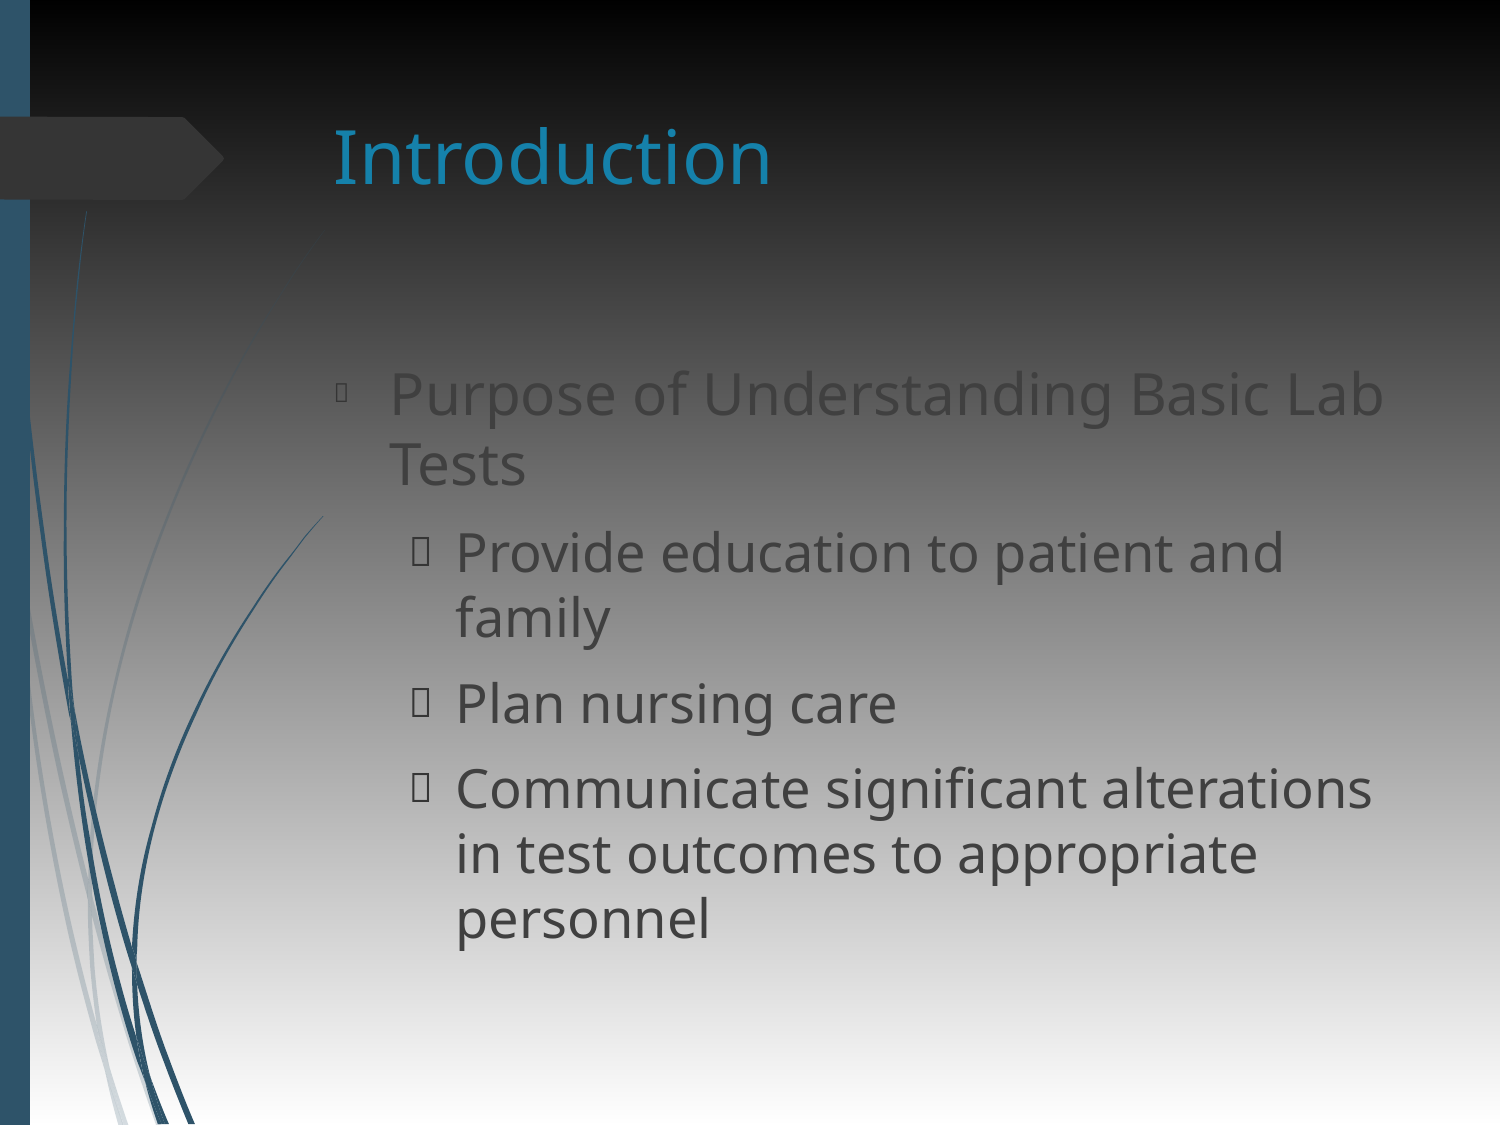

# Introduction
Purpose of Understanding Basic Lab Tests
Provide education to patient and family
Plan nursing care
Communicate significant alterations in test outcomes to appropriate personnel